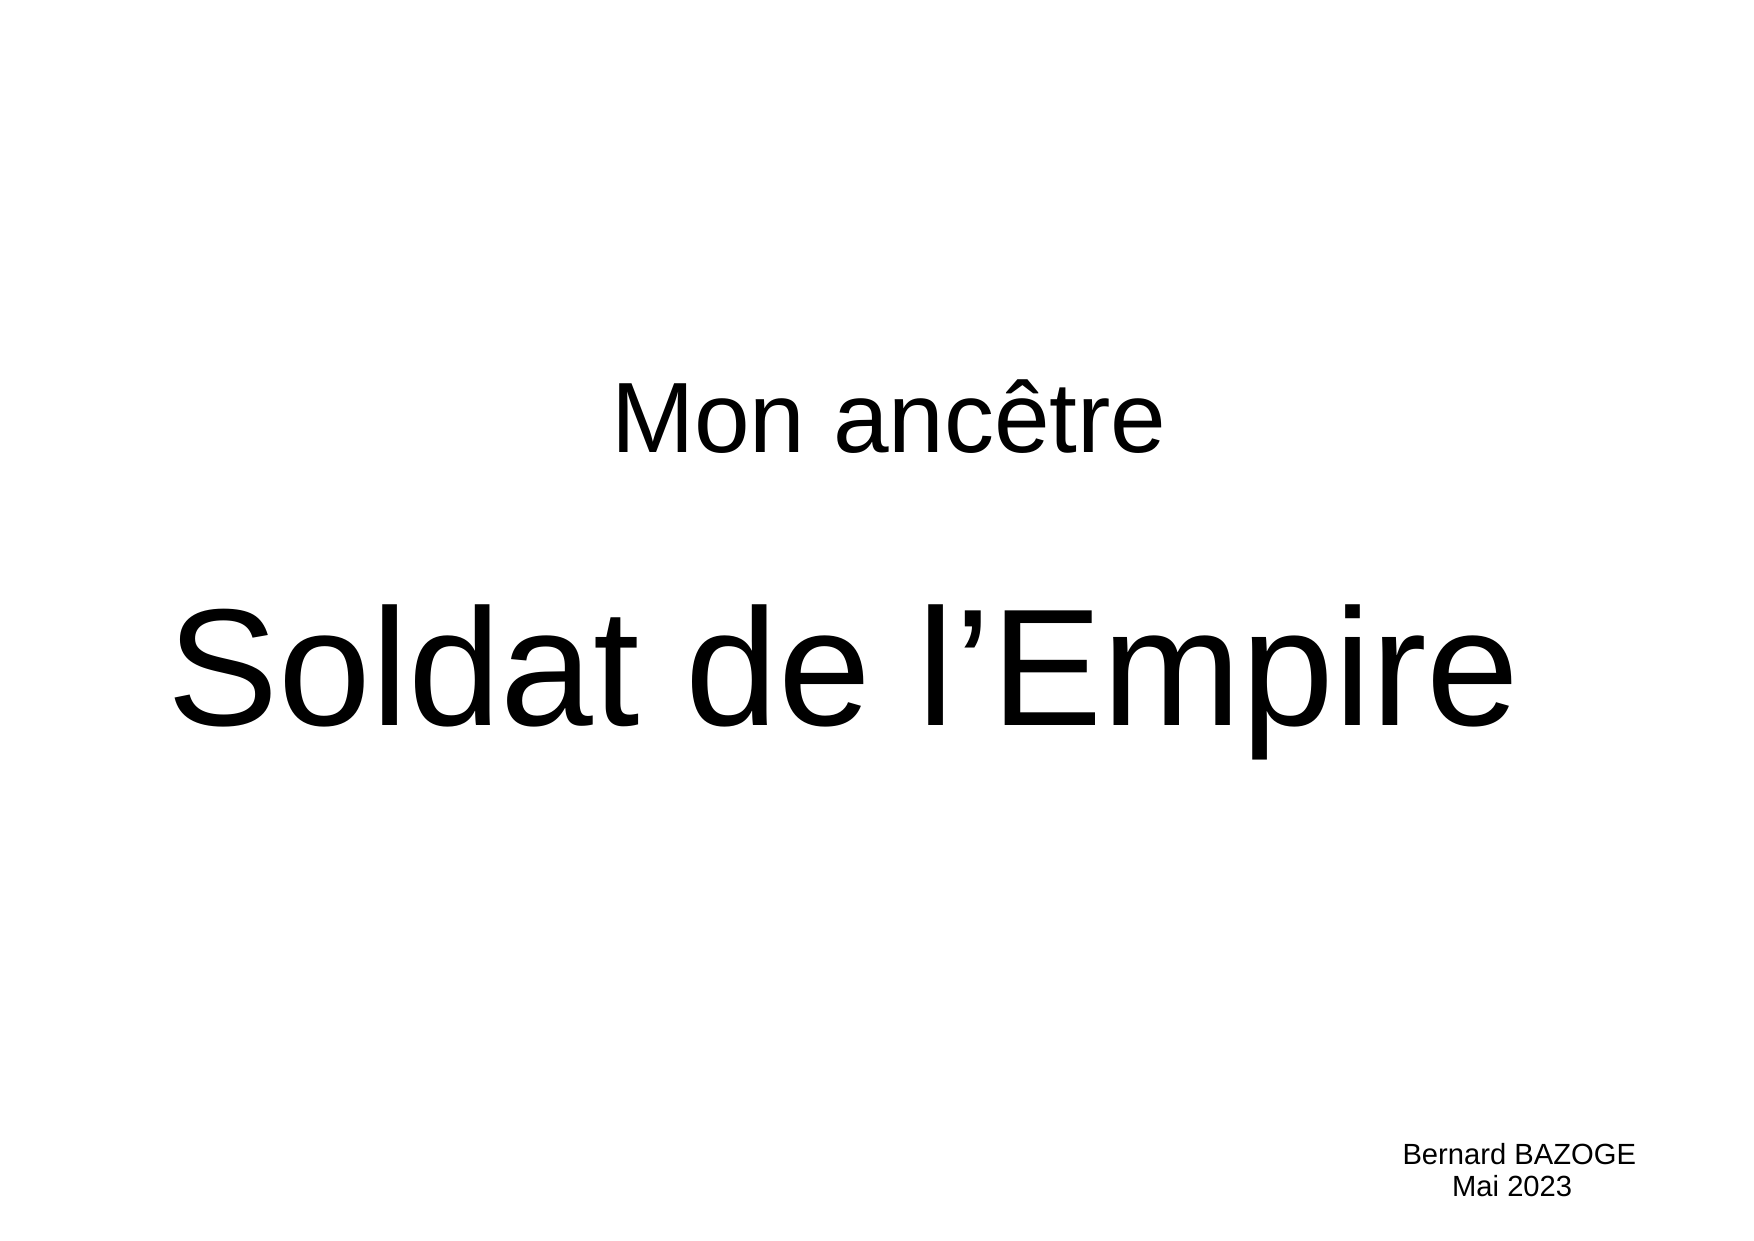

Mon ancêtre
Soldat de l’Empire
Bernard BAZOGE
 Mai 2023